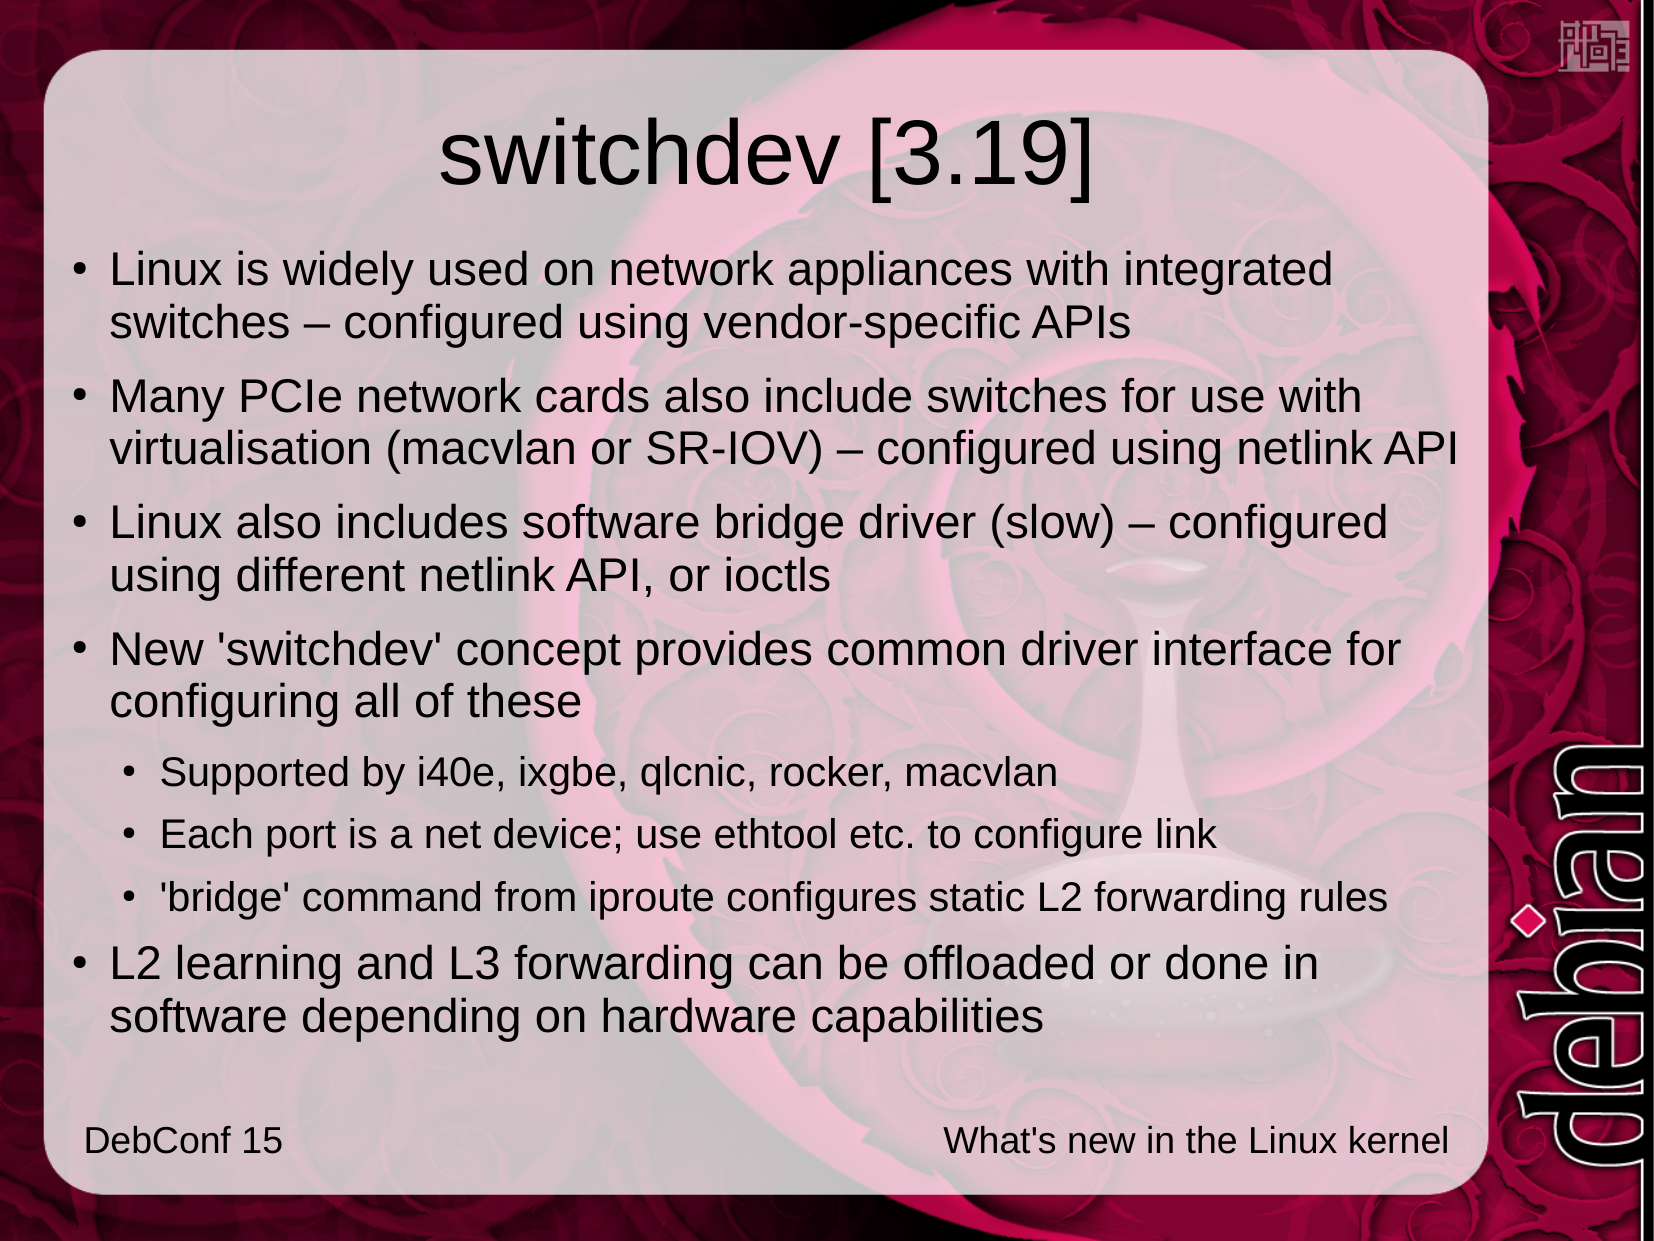

# switchdev [3.19]
Linux is widely used on network appliances with integrated switches – configured using vendor-specific APIs
Many PCIe network cards also include switches for use with virtualisation (macvlan or SR-IOV) – configured using netlink API
Linux also includes software bridge driver (slow) – configured using different netlink API, or ioctls
New 'switchdev' concept provides common driver interface for configuring all of these
Supported by i40e, ixgbe, qlcnic, rocker, macvlan
Each port is a net device; use ethtool etc. to configure link
'bridge' command from iproute configures static L2 forwarding rules
L2 learning and L3 forwarding can be offloaded or done in software depending on hardware capabilities
DebConf 15
What's new in the Linux kernel